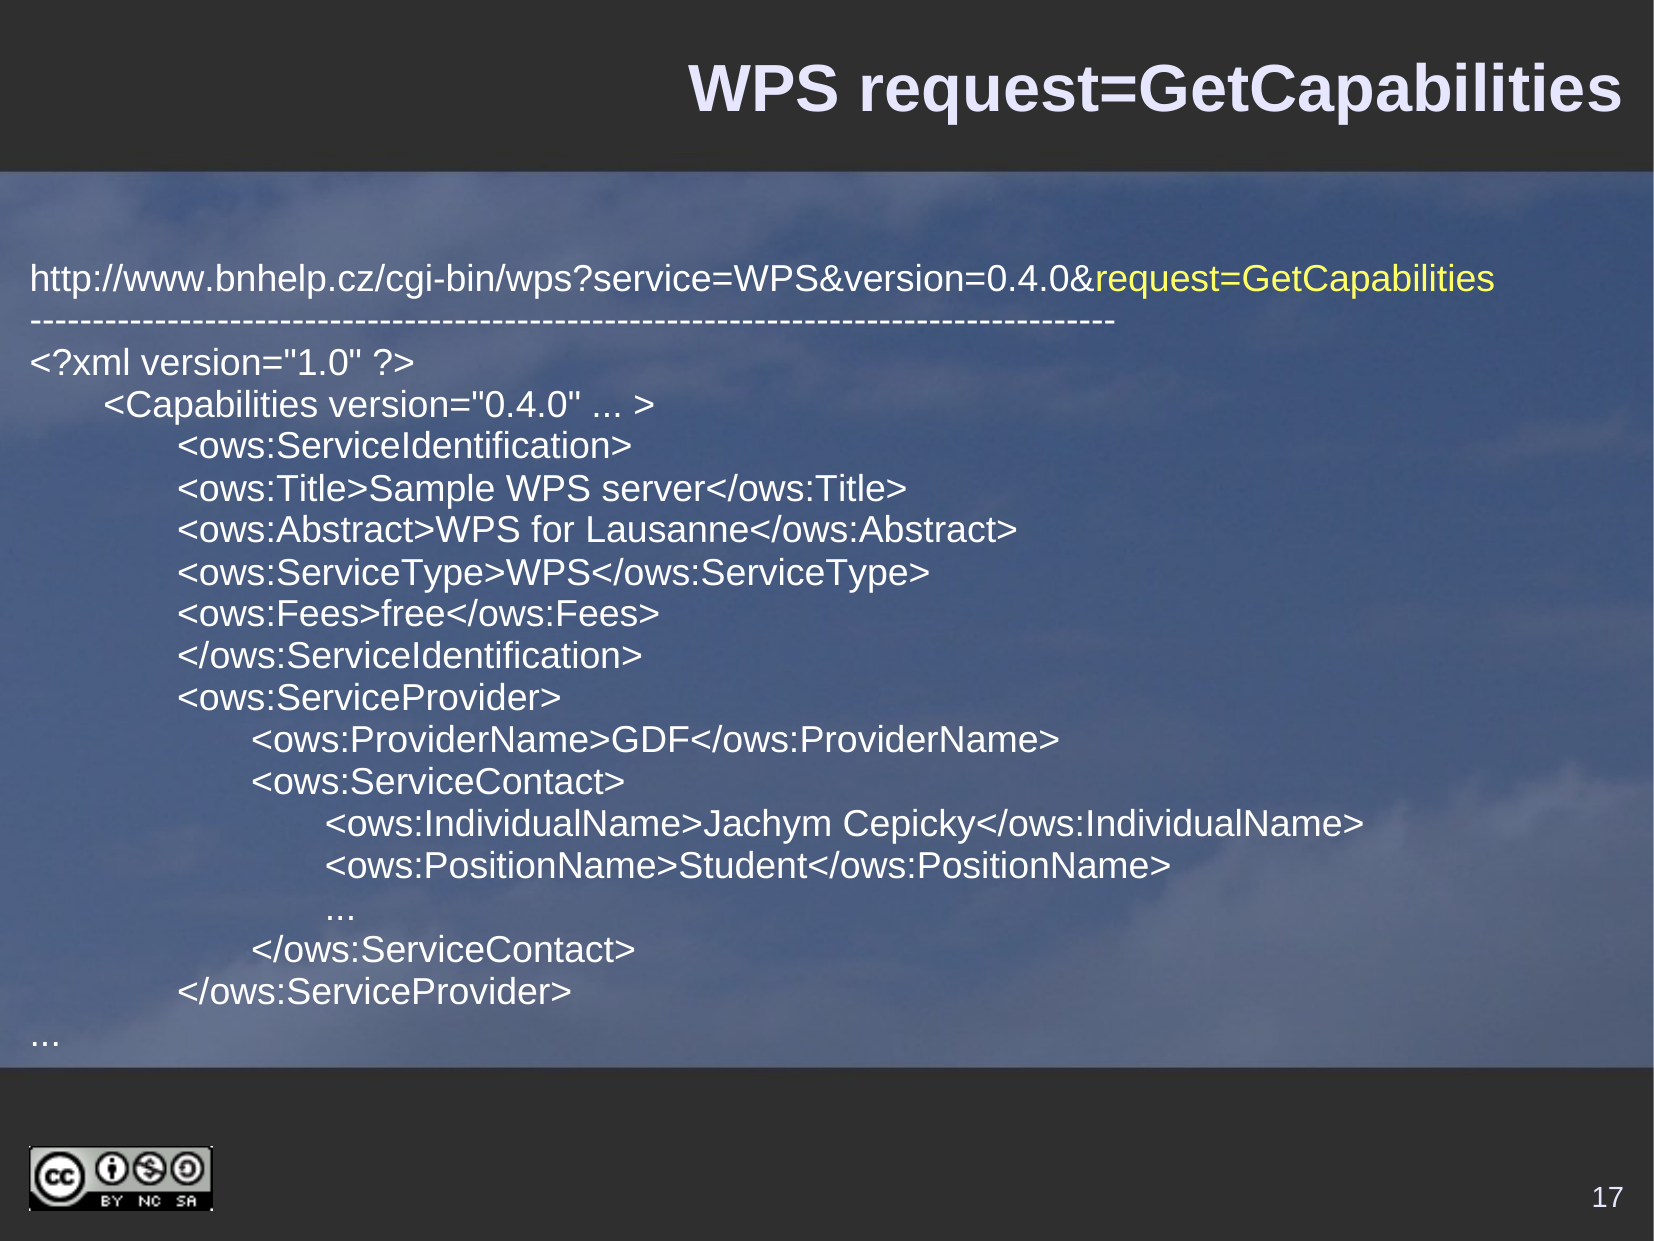

# WPS request=GetCapabilities
http://www.bnhelp.cz/cgi-bin/wps?service=WPS&version=0.4.0&request=GetCapabilities
---------------------------------------------------------------------------------------
<?xml version="1.0" ?>
	<Capabilities version="0.4.0" ... >
		<ows:ServiceIdentification>
		<ows:Title>Sample WPS server</ows:Title>
		<ows:Abstract>WPS for Lausanne</ows:Abstract>
		<ows:ServiceType>WPS</ows:ServiceType>
		<ows:Fees>free</ows:Fees>
		</ows:ServiceIdentification>
		<ows:ServiceProvider>
			<ows:ProviderName>GDF</ows:ProviderName>
			<ows:ServiceContact>
				<ows:IndividualName>Jachym Cepicky</ows:IndividualName>
				<ows:PositionName>Student</ows:PositionName>
				...
			</ows:ServiceContact>
		</ows:ServiceProvider>
...
2006-06-01
17